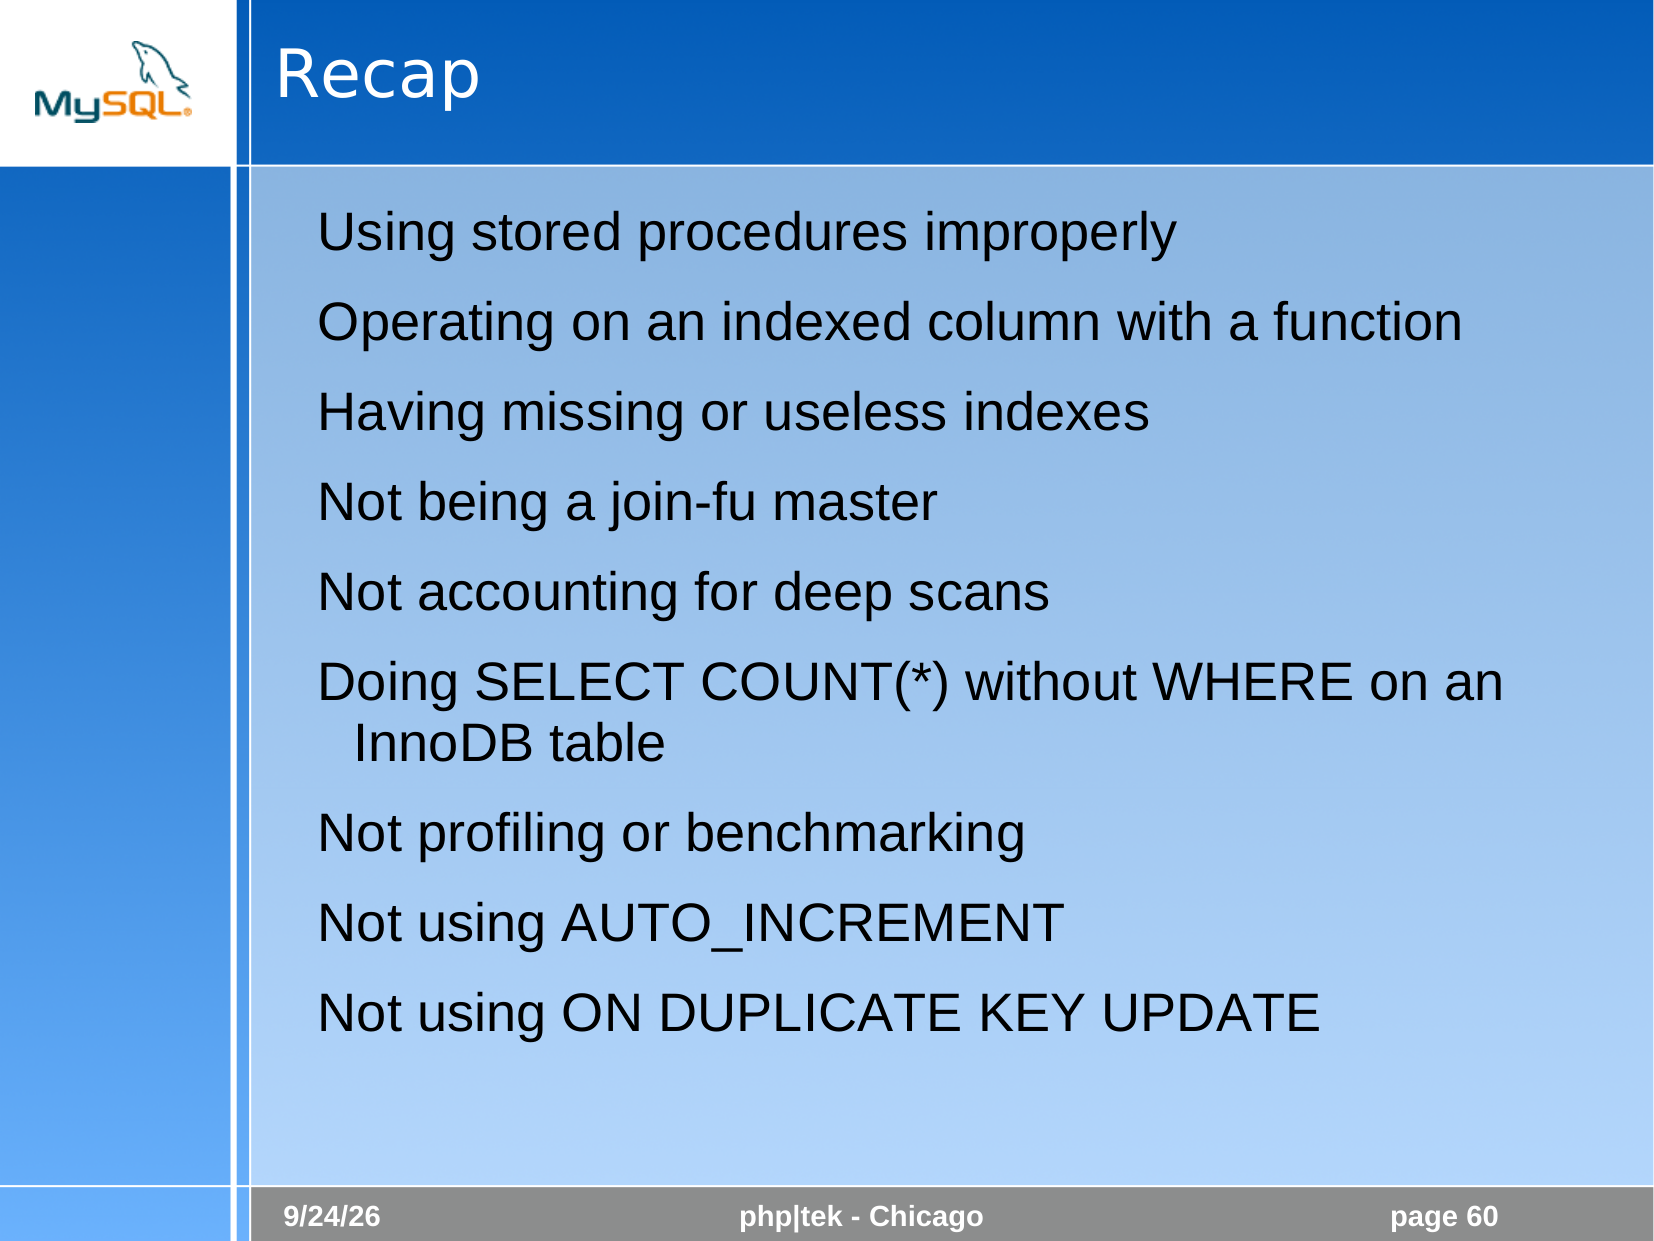

# Recap
Using stored procedures improperly
Operating on an indexed column with a function
Having missing or useless indexes
Not being a join-fu master
Not accounting for deep scans
Doing SELECT COUNT(*) without WHERE on an InnoDB table
Not profiling or benchmarking
Not using AUTO_INCREMENT
Not using ON DUPLICATE KEY UPDATE